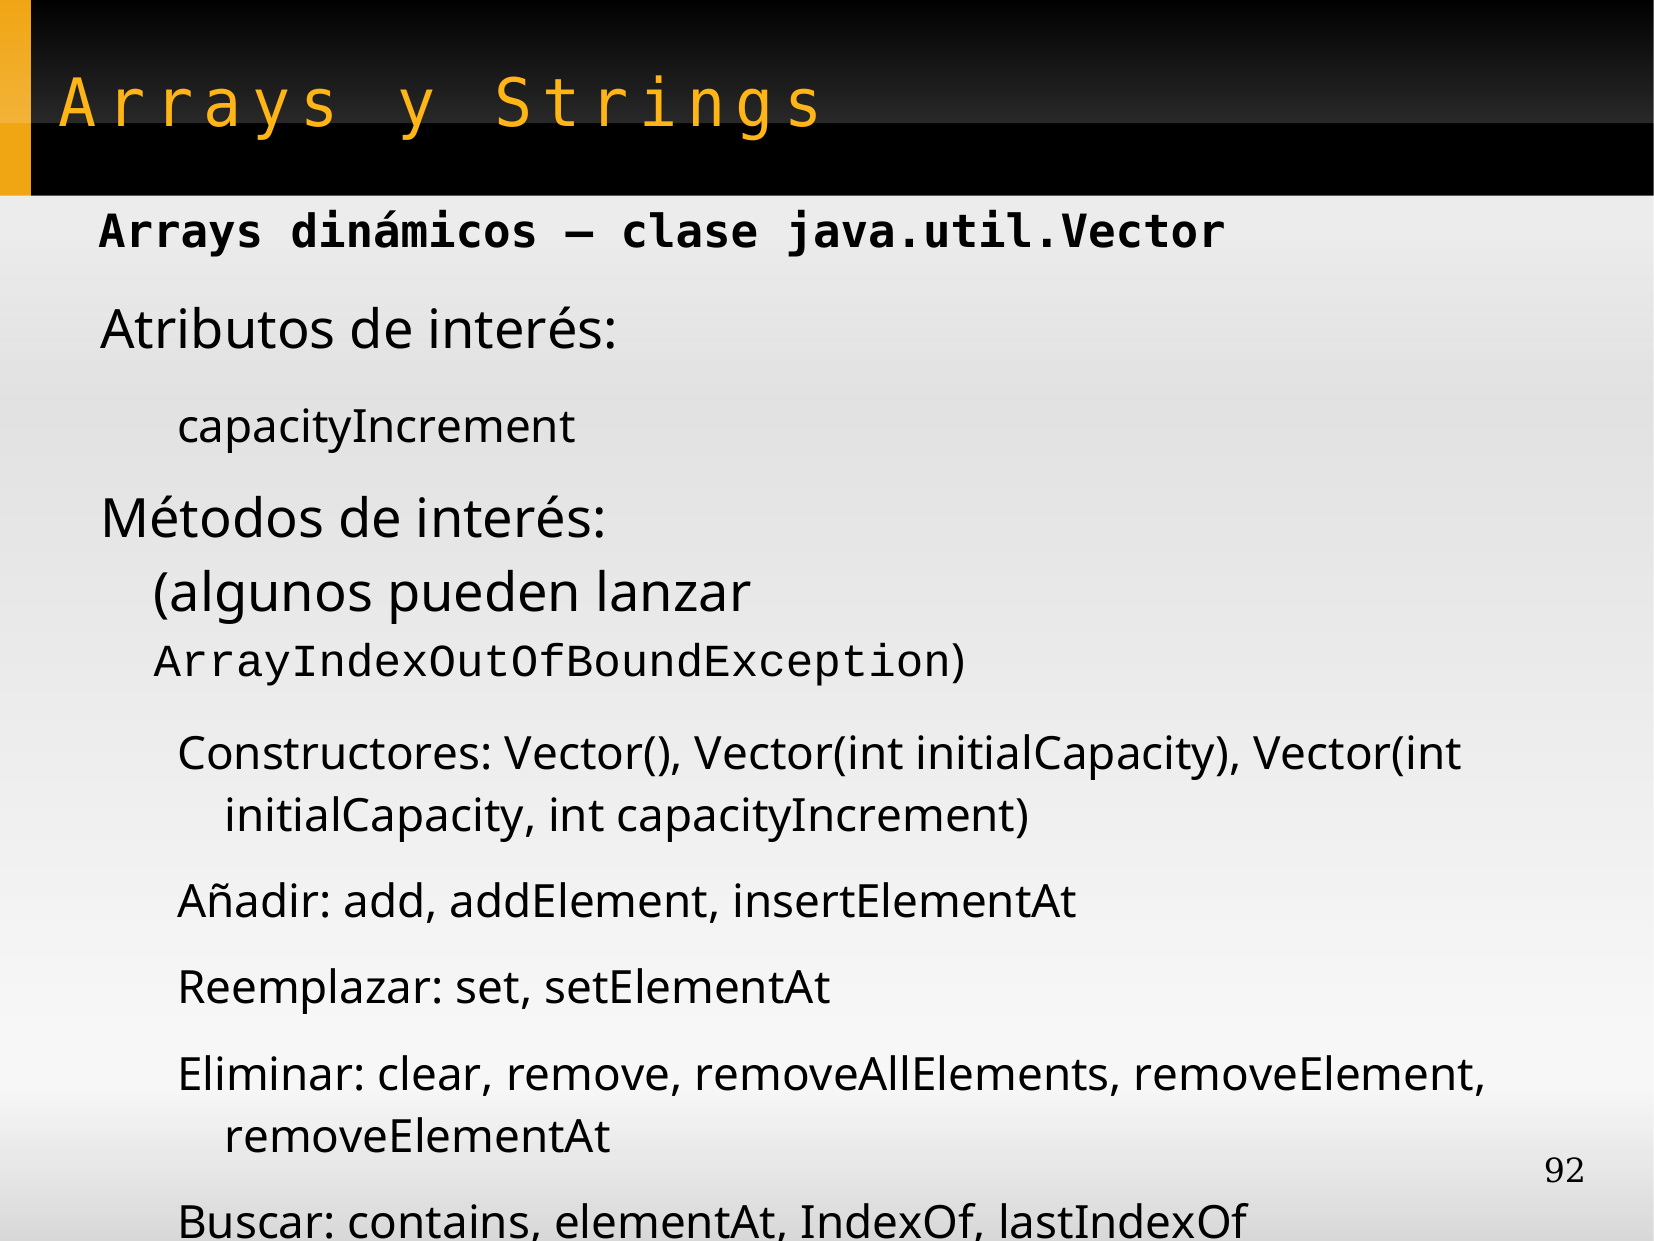

# Arrays y Strings
Arrays dinámicos – clase java.util.Vector
Atributos de interés:
capacityIncrement
Métodos de interés:
(algunos pueden lanzar ArrayIndexOutOfBoundException)
Constructores: Vector(), Vector(int initialCapacity), Vector(int initialCapacity, int capacityIncrement)
Añadir: add, addElement, insertElementAt
Reemplazar: set, setElementAt
Eliminar: clear, remove, removeAllElements, removeElement, removeElementAt
Buscar: contains, elementAt, IndexOf, lastIndexOf
Otros: capacity, is Empty, size, setSize
92